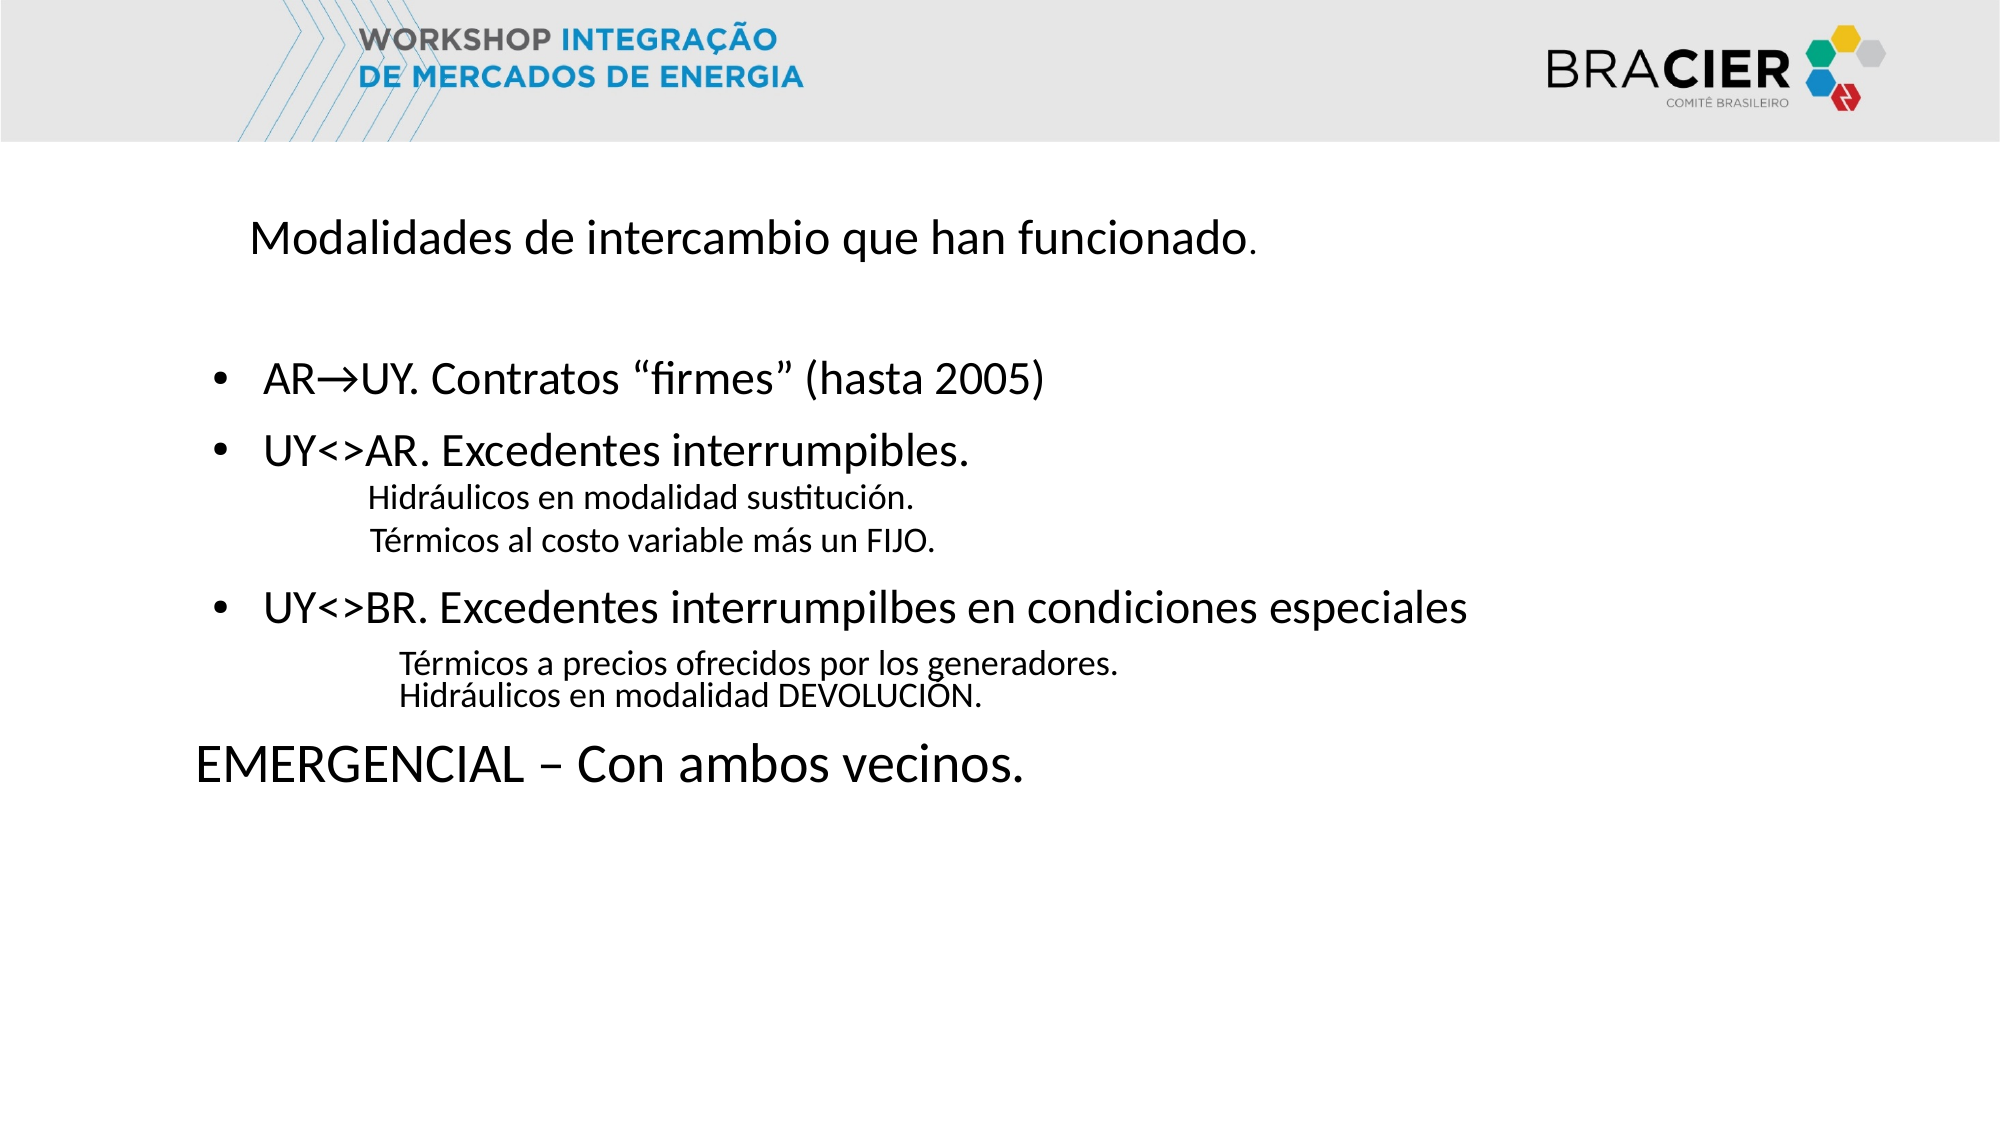

# Modalidades de intercambio que han funcionado.
AR→UY. Contratos “firmes” (hasta 2005)
UY<>AR. Excedentes interrumpibles.
	 Hidráulicos en modalidad sustitución.
 Térmicos al costo variable más un FIJO.
UY<>BR. Excedentes interrumpilbes en condiciones especiales
Térmicos a precios ofrecidos por los generadores.
Hidráulicos en modalidad DEVOLUCIÓN.
EMERGENCIAL – Con ambos vecinos.